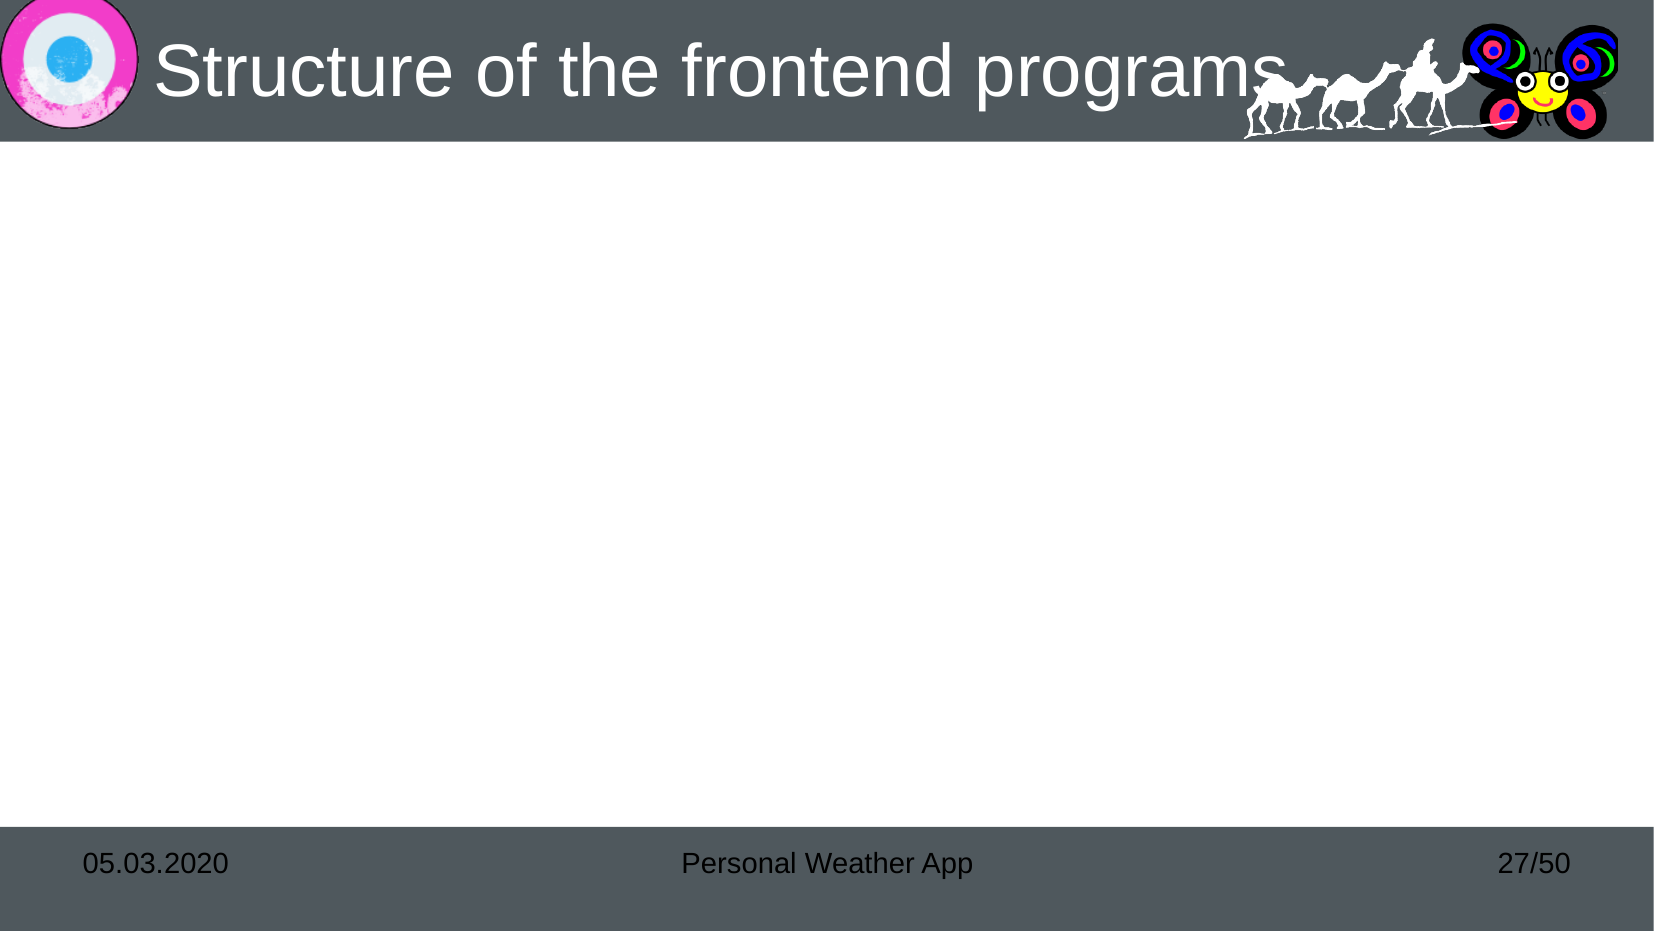

# Structure of the frontend programs
08. März 2019
27